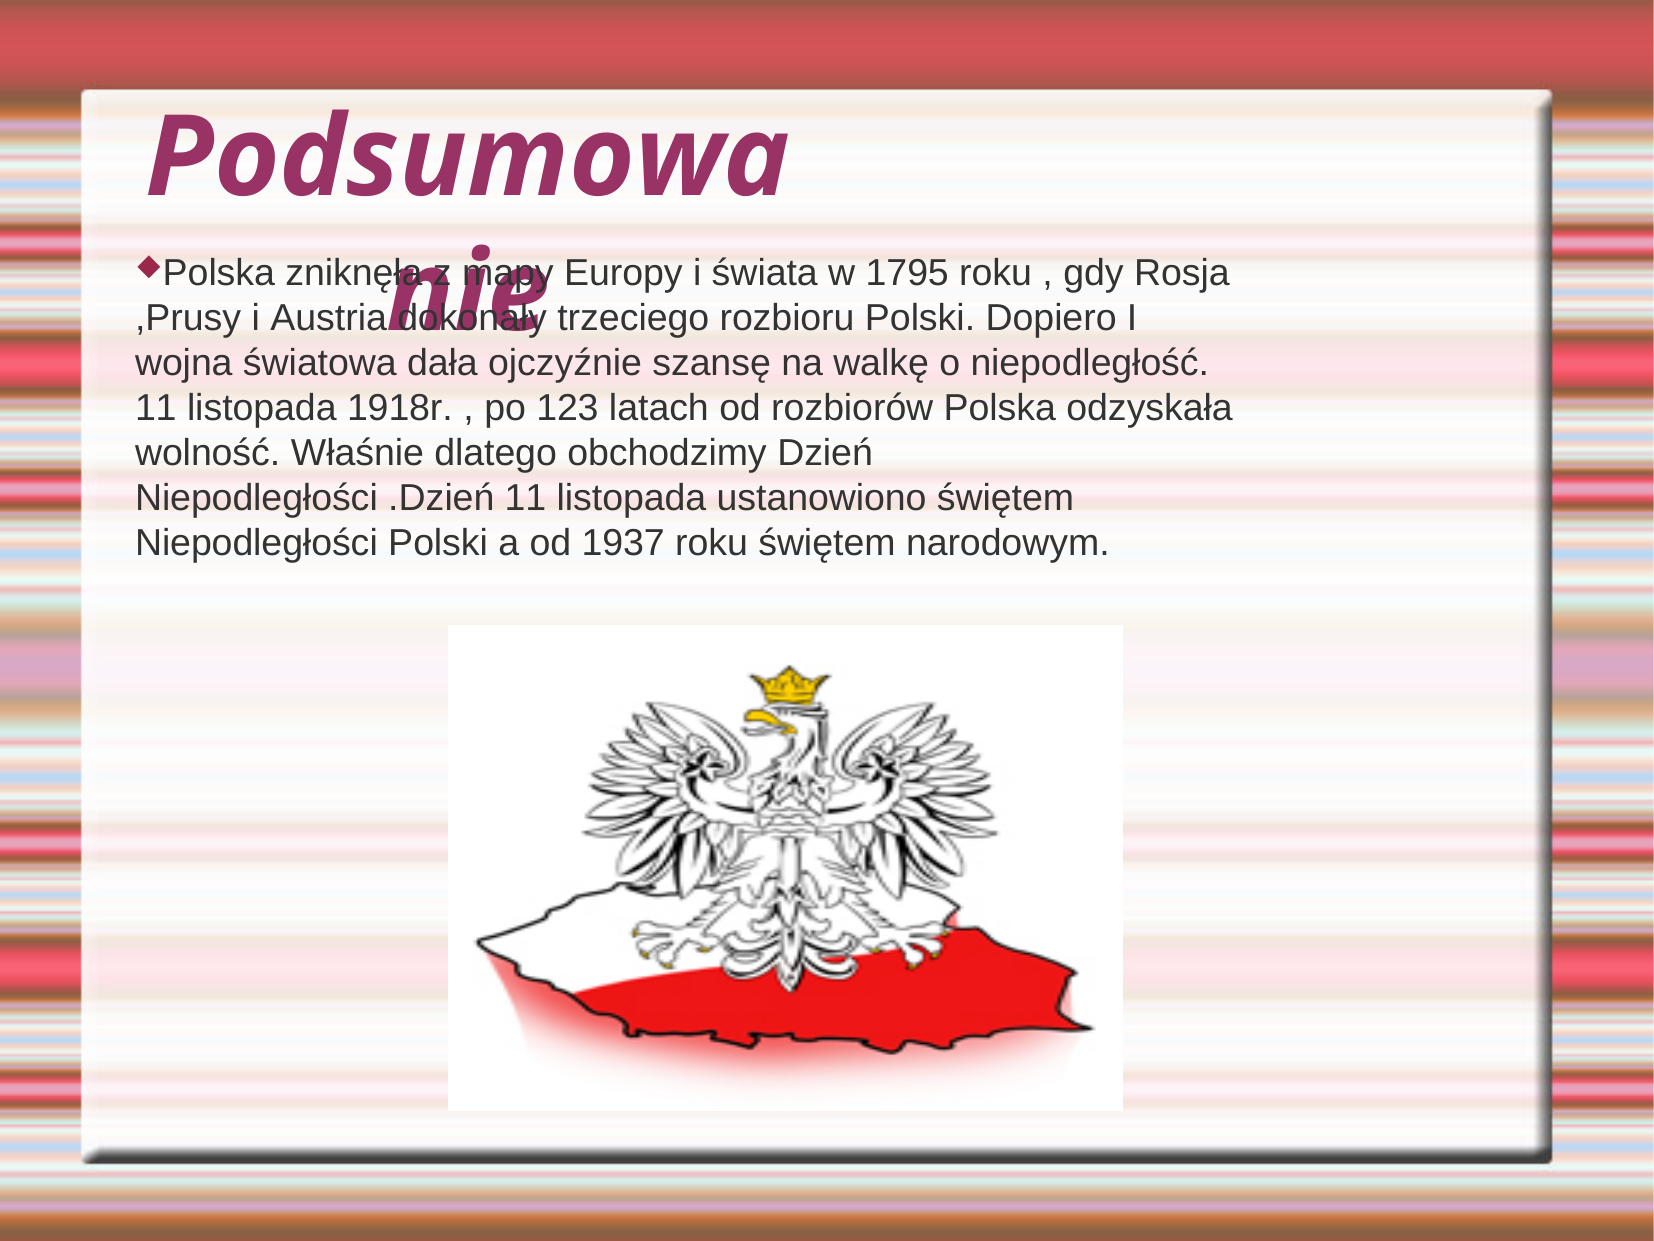

# Podsumowanie
Polska zniknęła z mapy Europy i świata w 1795 roku , gdy Rosja ,Prusy i Austria dokonały trzeciego rozbioru Polski. Dopiero I wojna światowa dała ojczyźnie szansę na walkę o niepodległość. 11 listopada 1918r. , po 123 latach od rozbiorów Polska odzyskała wolność. Właśnie dlatego obchodzimy Dzień Niepodległości .Dzień 11 listopada ustanowiono świętem Niepodległości Polski a od 1937 roku świętem narodowym.